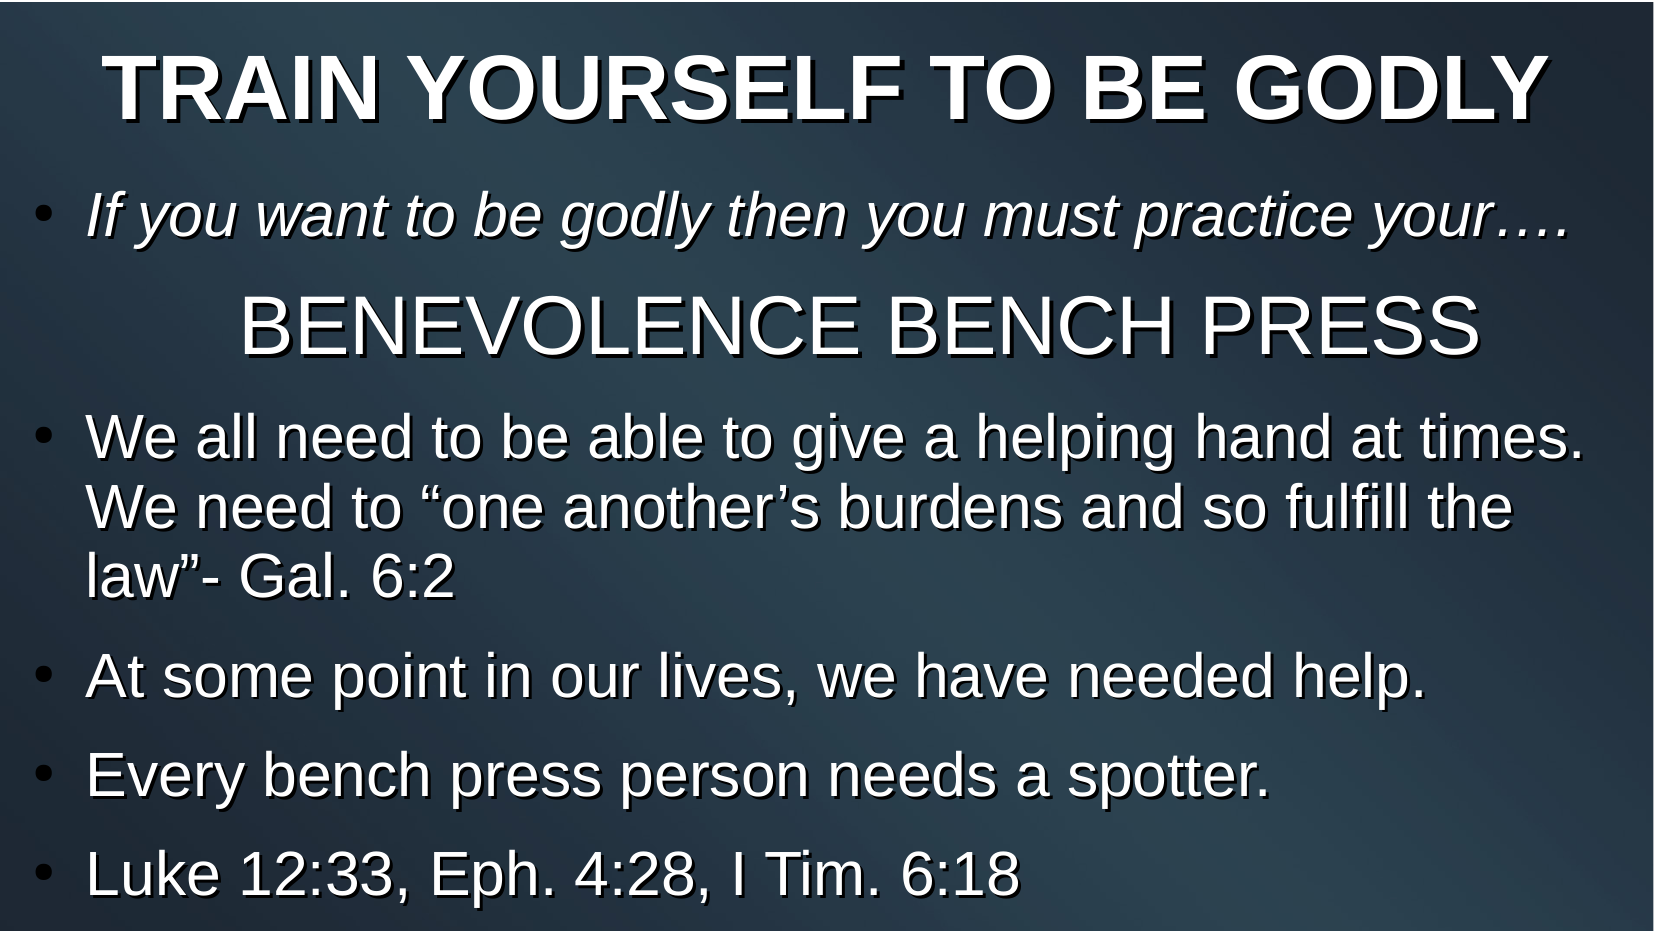

# TRAIN YOURSELF TO BE GODLY
If you want to be godly then you must practice your….
BENEVOLENCE BENCH PRESS
We all need to be able to give a helping hand at times. We need to “one another’s burdens and so fulfill the law”- Gal. 6:2
At some point in our lives, we have needed help.
Every bench press person needs a spotter.
Luke 12:33, Eph. 4:28, I Tim. 6:18